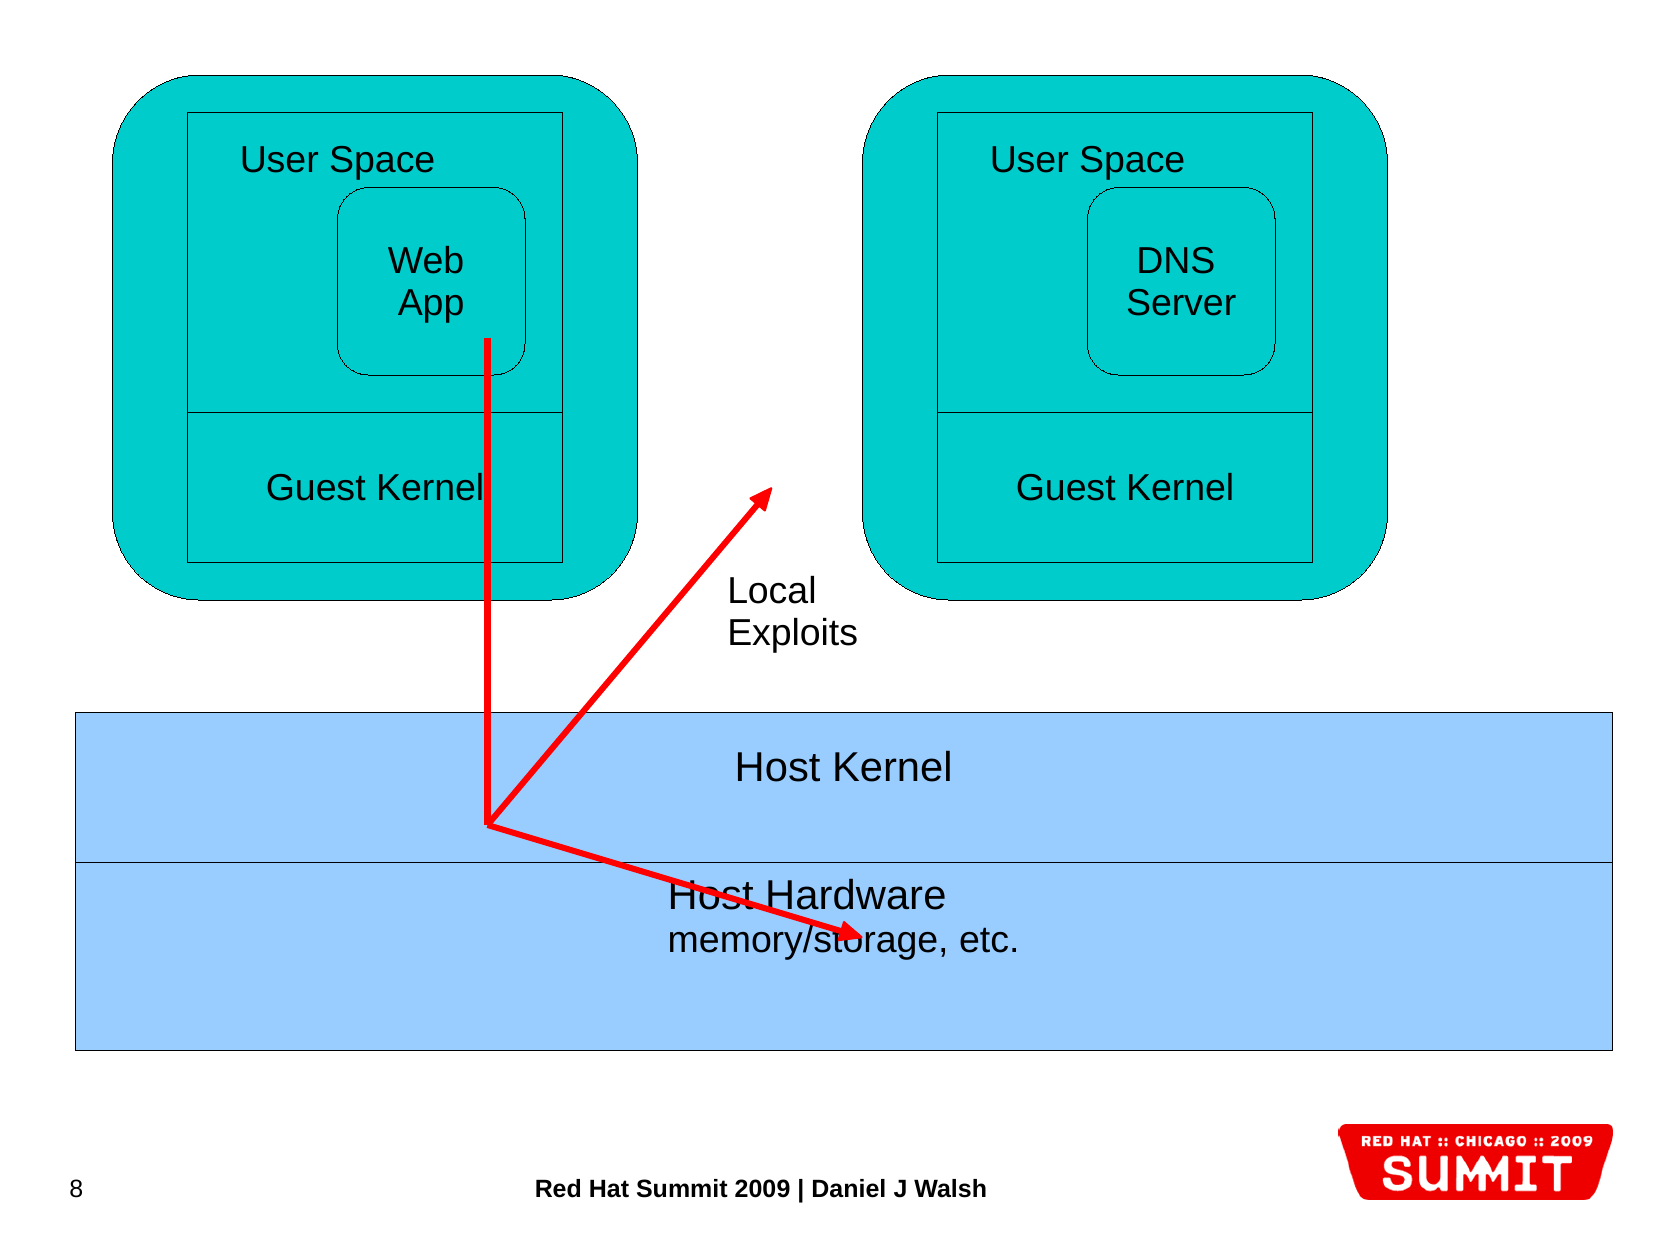

User Space
Web
App
Guest Kernel
User Space
DNS
Server
Guest Kernel
Local
Exploits
Host Kernel
Host Hardware
memory/storage, etc.